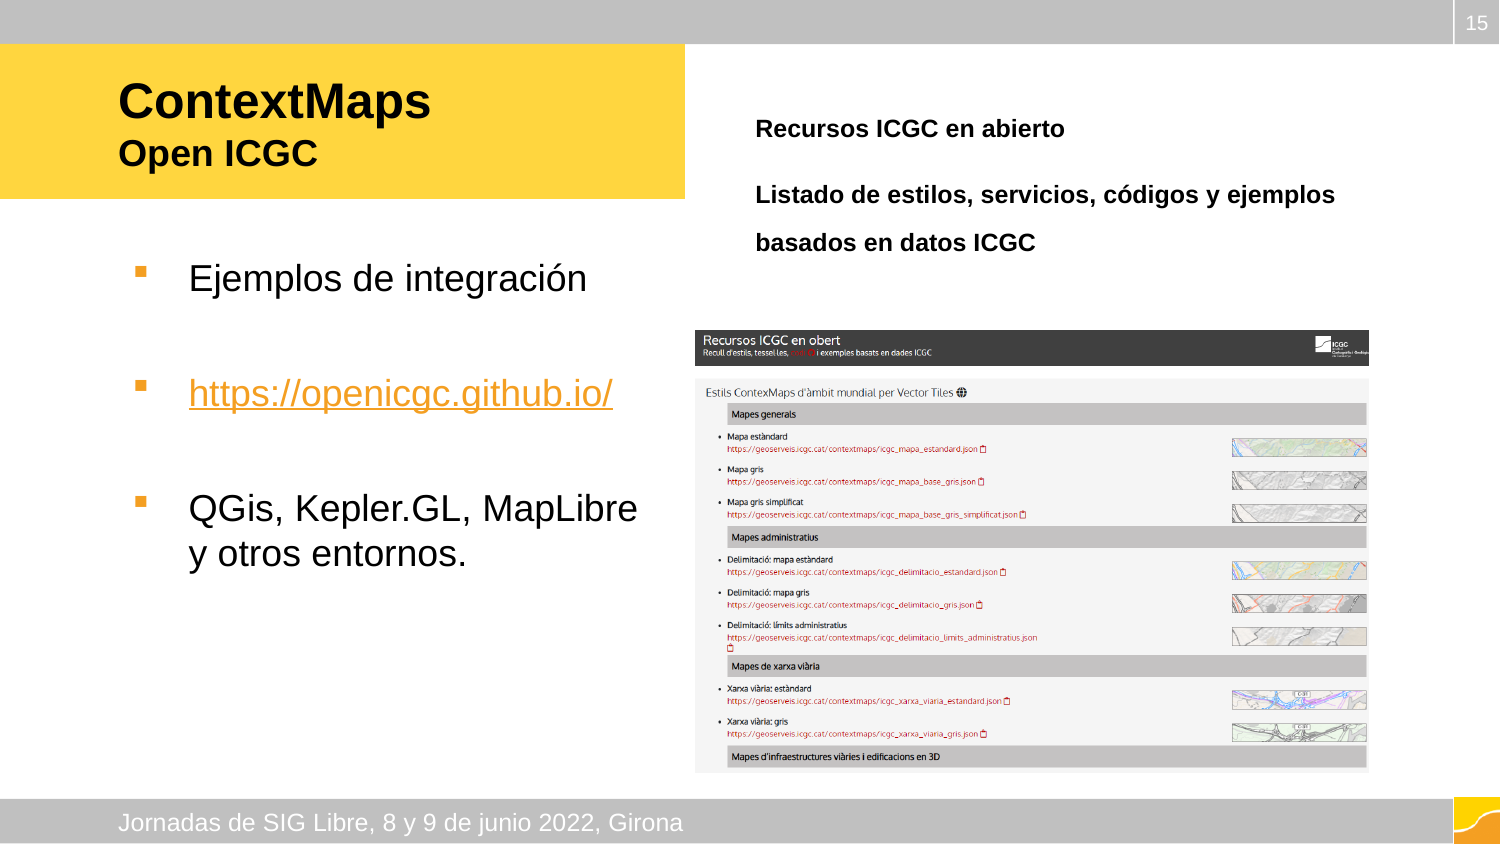

# ContextMaps Open ICGC
Recursos ICGC en abierto
Listado de estilos, servicios, códigos y ejemplos basados en datos ICGC
Ejemplos de integración
https://openicgc.github.io/
QGis, Kepler.GL, MapLibre y otros entornos.
Jornadas de SIG Libre, 8 y 9 de junio 2022, Girona